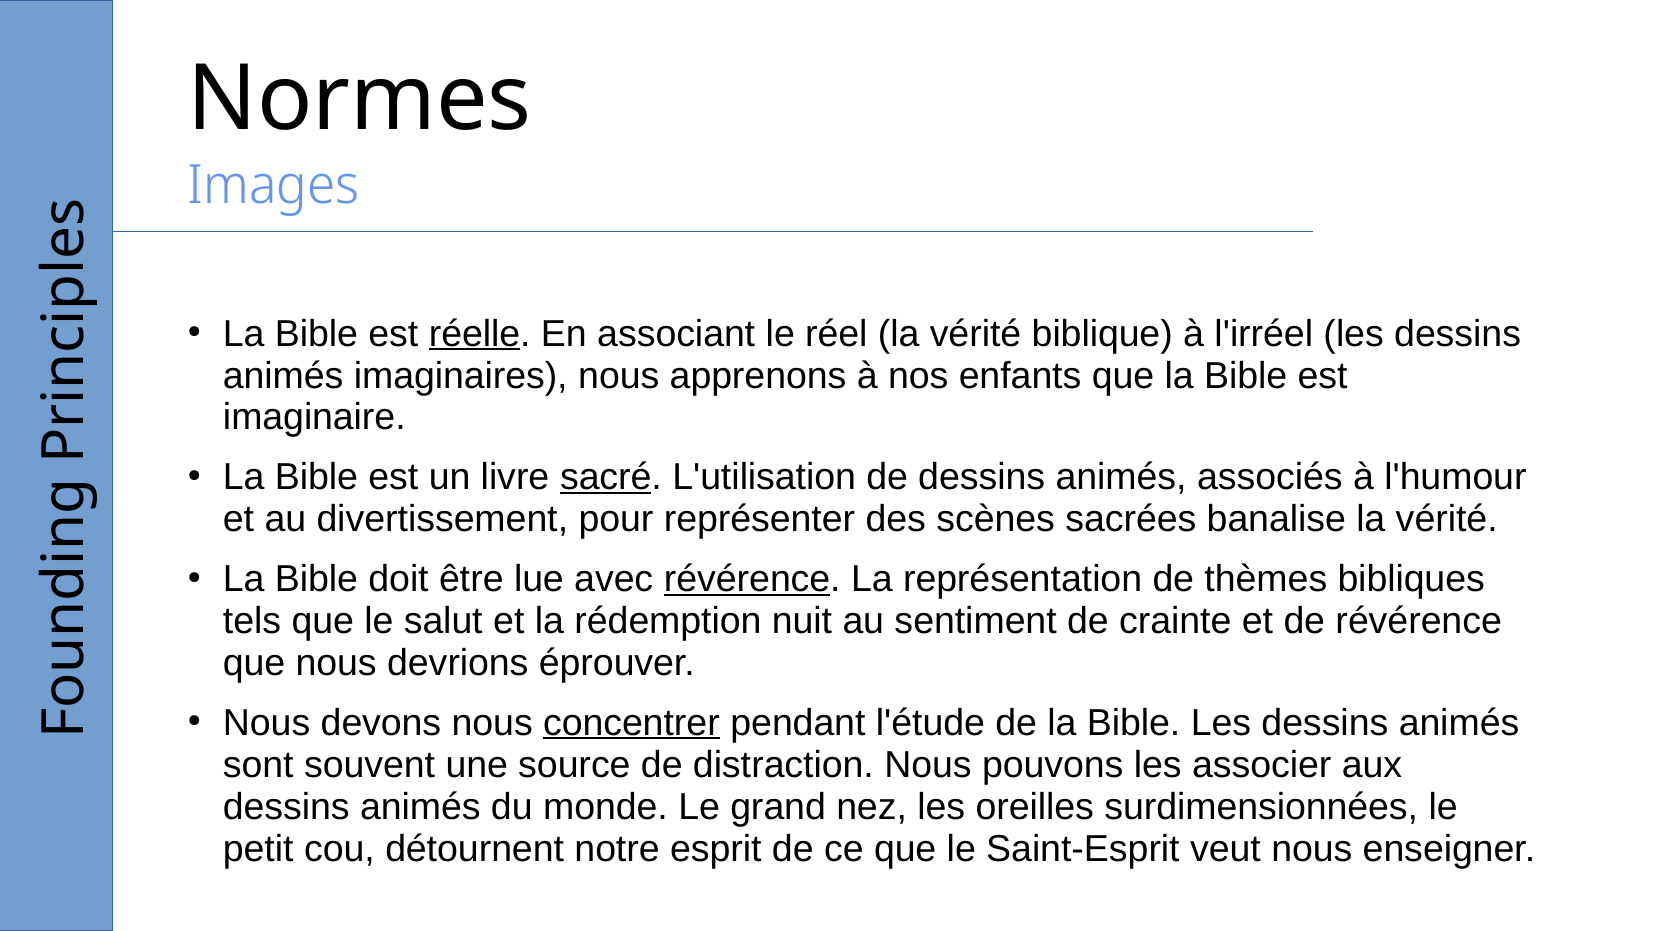

# Normes
Images
La Bible est réelle. En associant le réel (la vérité biblique) à l'irréel (les dessins animés imaginaires), nous apprenons à nos enfants que la Bible est imaginaire.
La Bible est un livre sacré. L'utilisation de dessins animés, associés à l'humour et au divertissement, pour représenter des scènes sacrées banalise la vérité.
La Bible doit être lue avec révérence. La représentation de thèmes bibliques tels que le salut et la rédemption nuit au sentiment de crainte et de révérence que nous devrions éprouver.
Nous devons nous concentrer pendant l'étude de la Bible. Les dessins animés sont souvent une source de distraction. Nous pouvons les associer aux dessins animés du monde. Le grand nez, les oreilles surdimensionnées, le petit cou, détournent notre esprit de ce que le Saint-Esprit veut nous enseigner.
Founding Principles